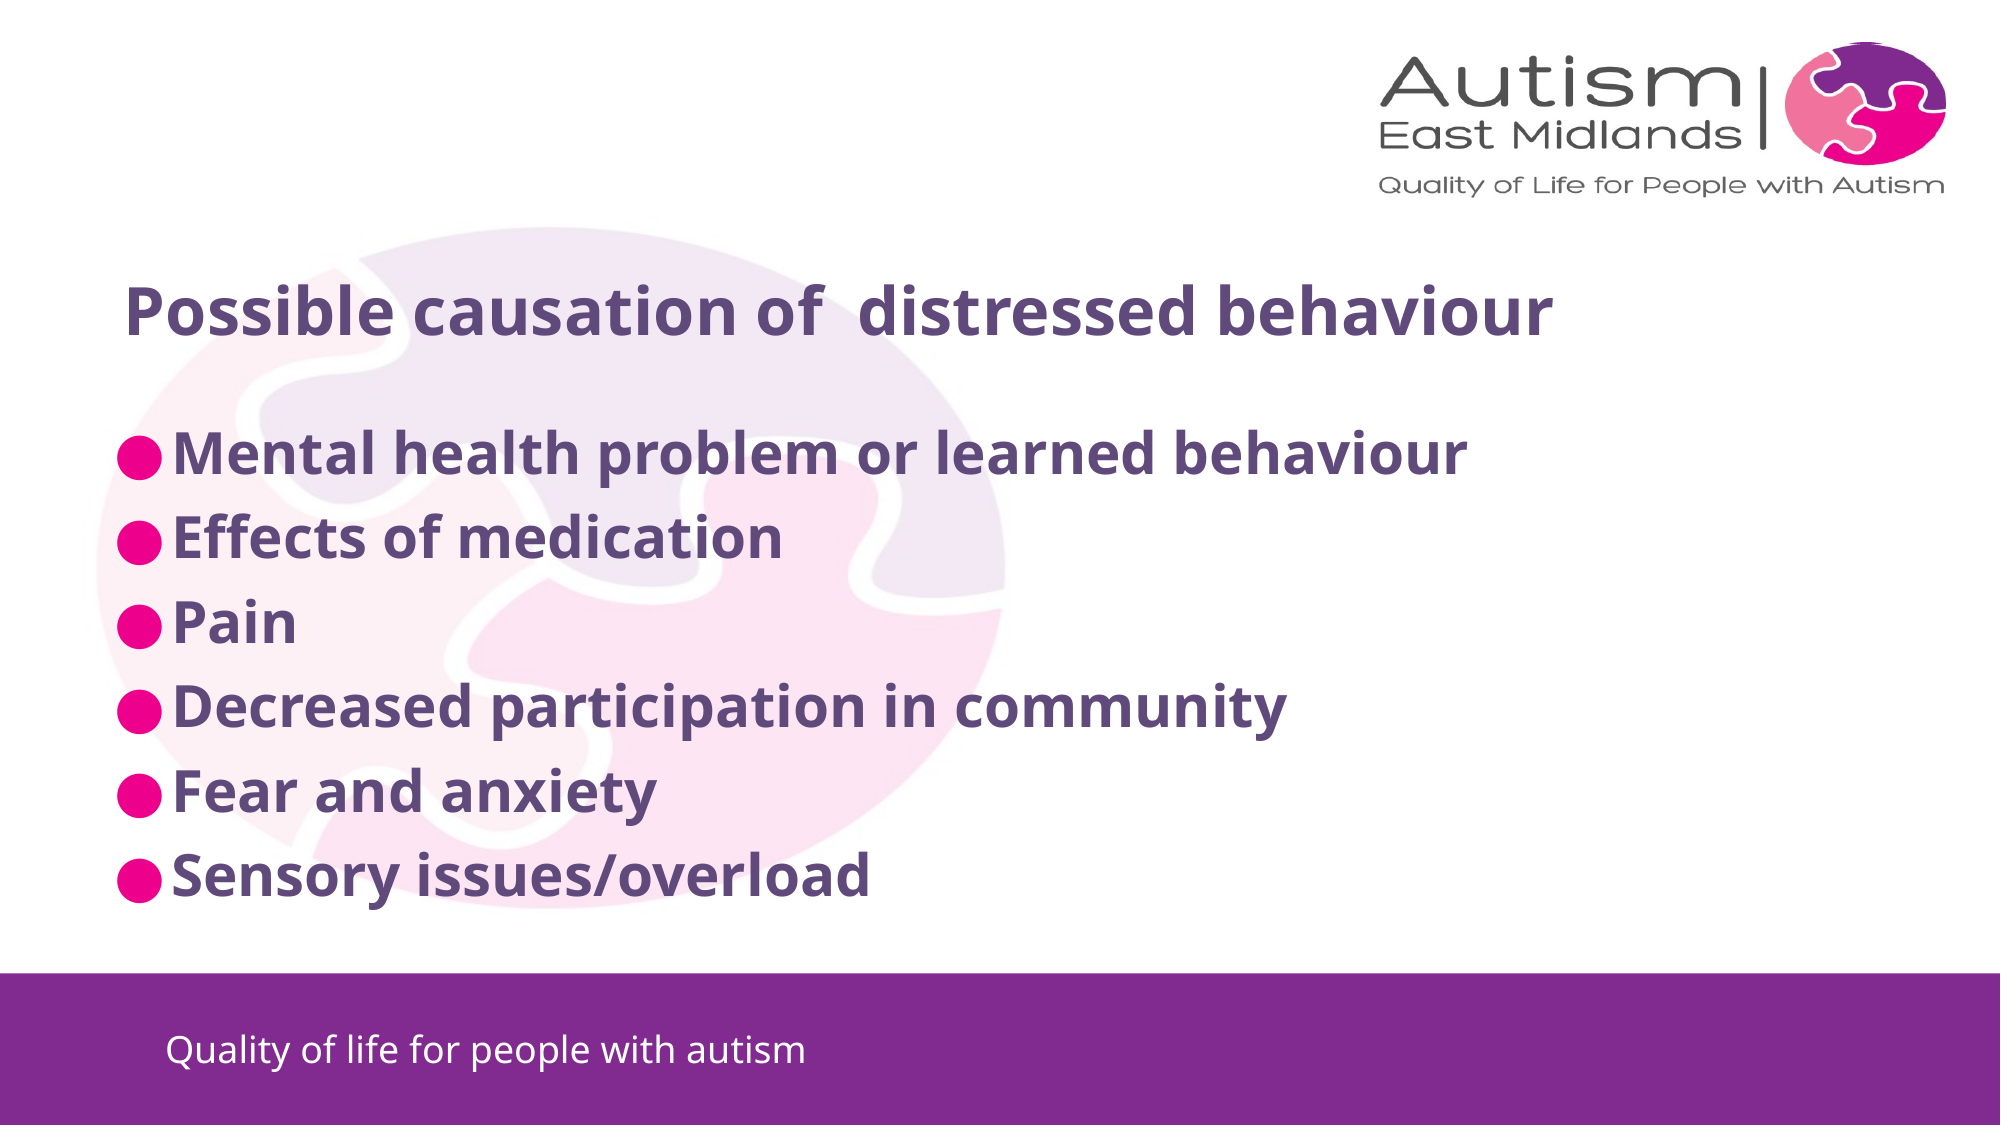

# Possible causation of distressed behaviour
Mental health problem or learned behaviour
Effects of medication
Pain
Decreased participation in community
Fear and anxiety
Sensory issues/overload